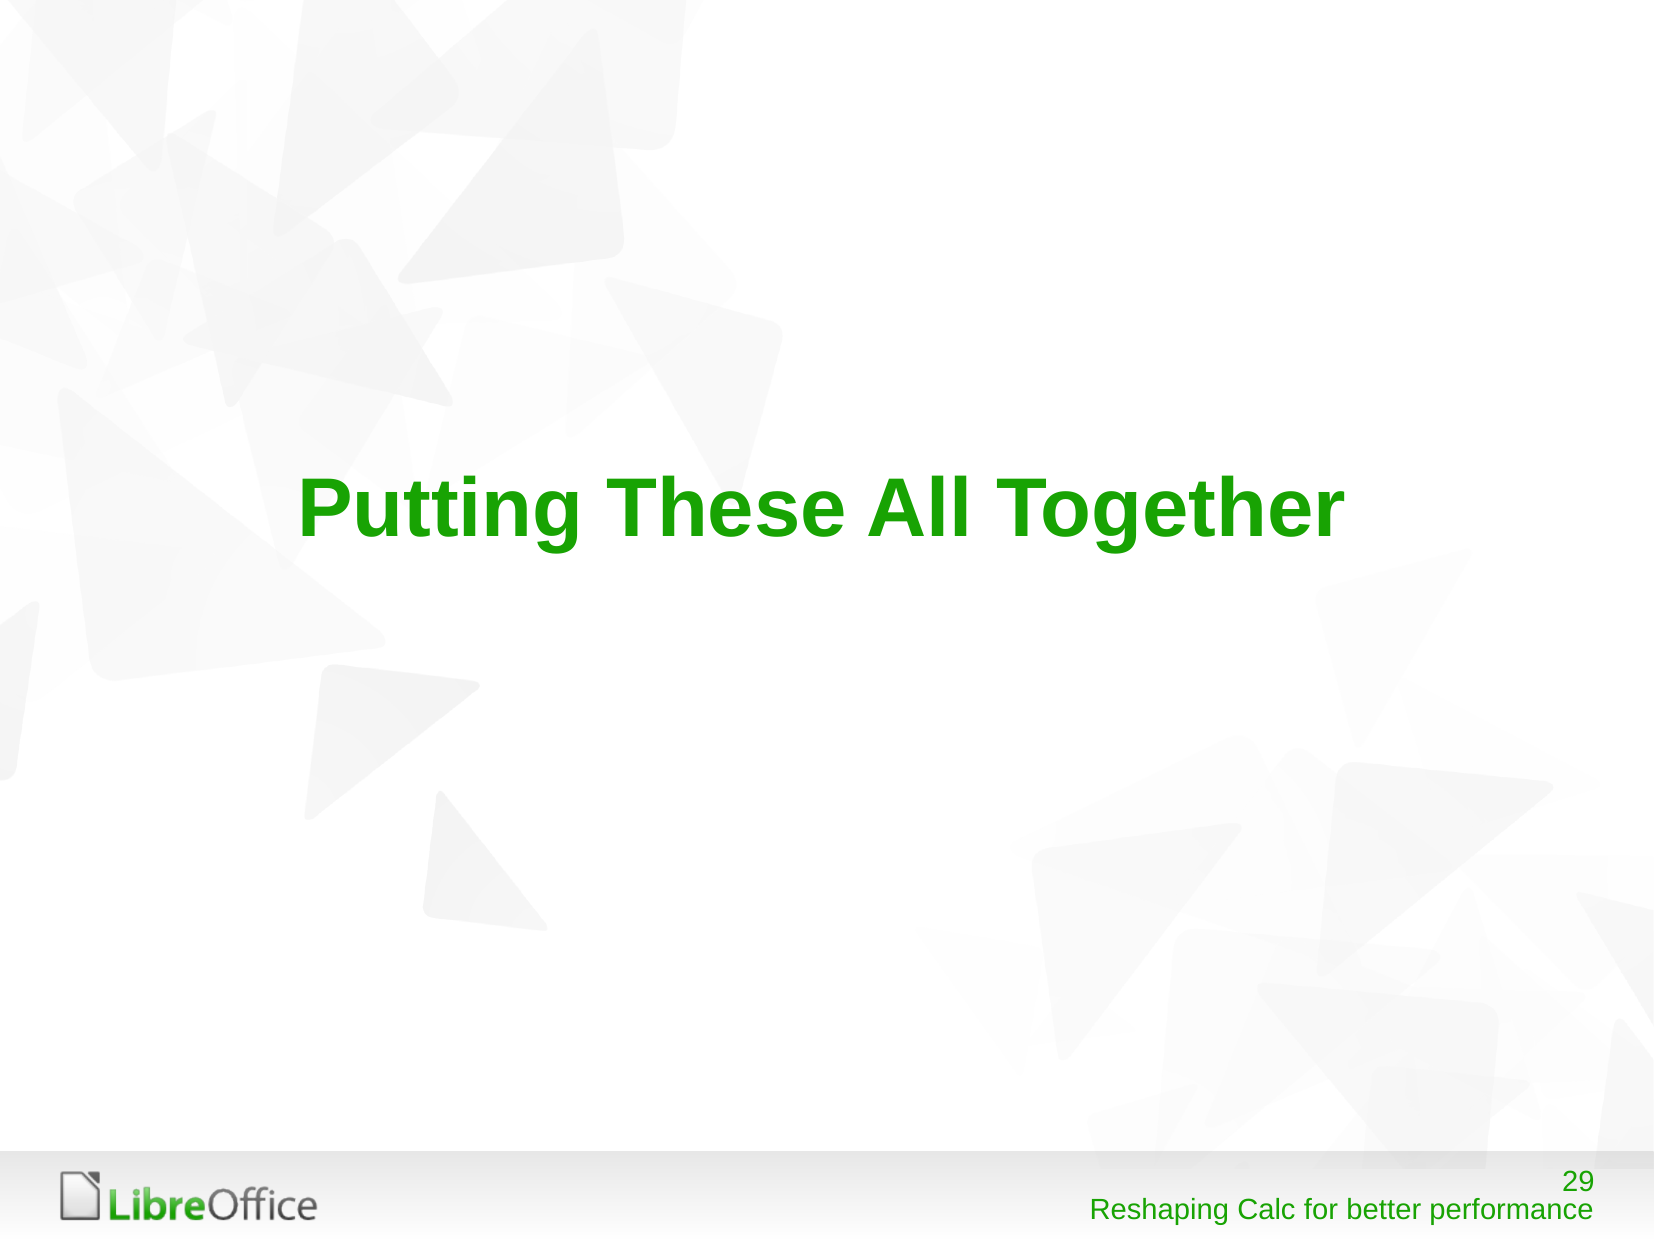

# Putting These All Together
29
Reshaping Calc for better performance